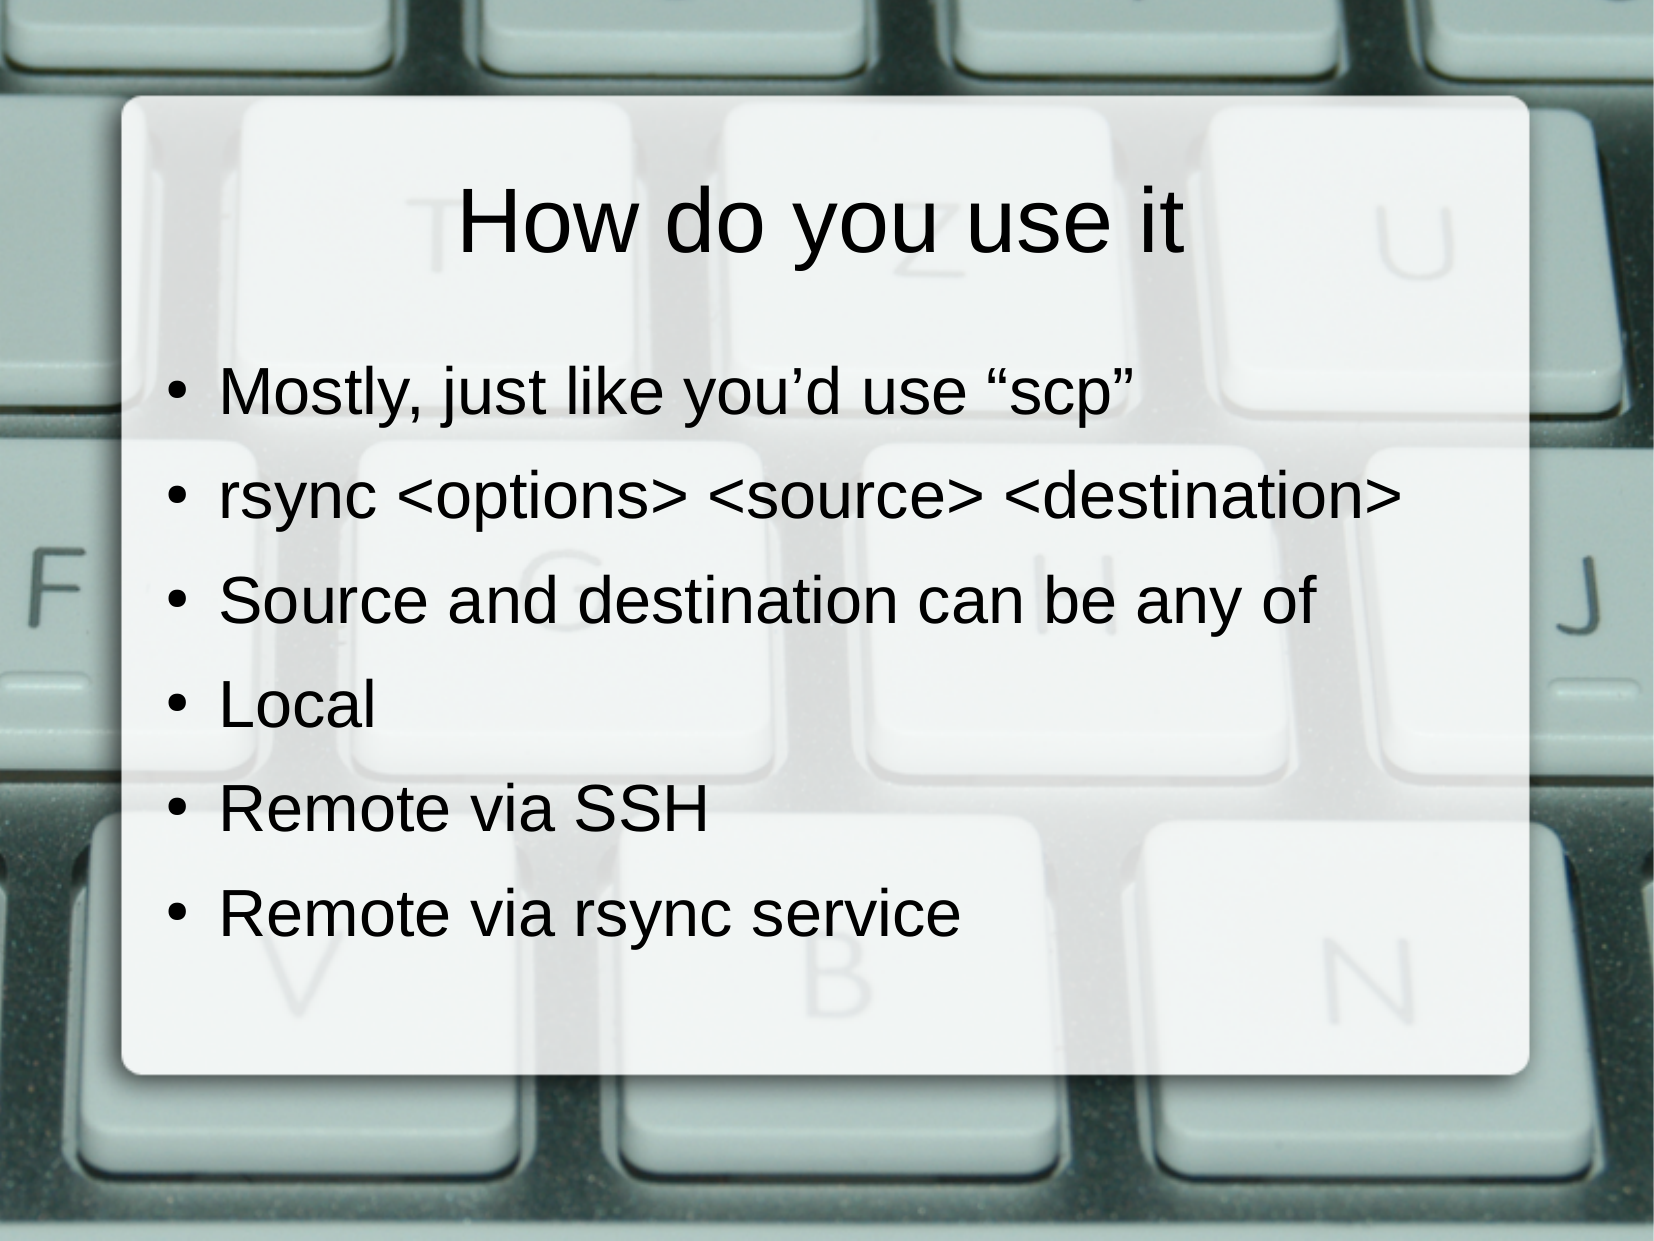

# How do you use it
Mostly, just like you’d use “scp”
rsync <options> <source> <destination>
Source and destination can be any of
Local
Remote via SSH
Remote via rsync service